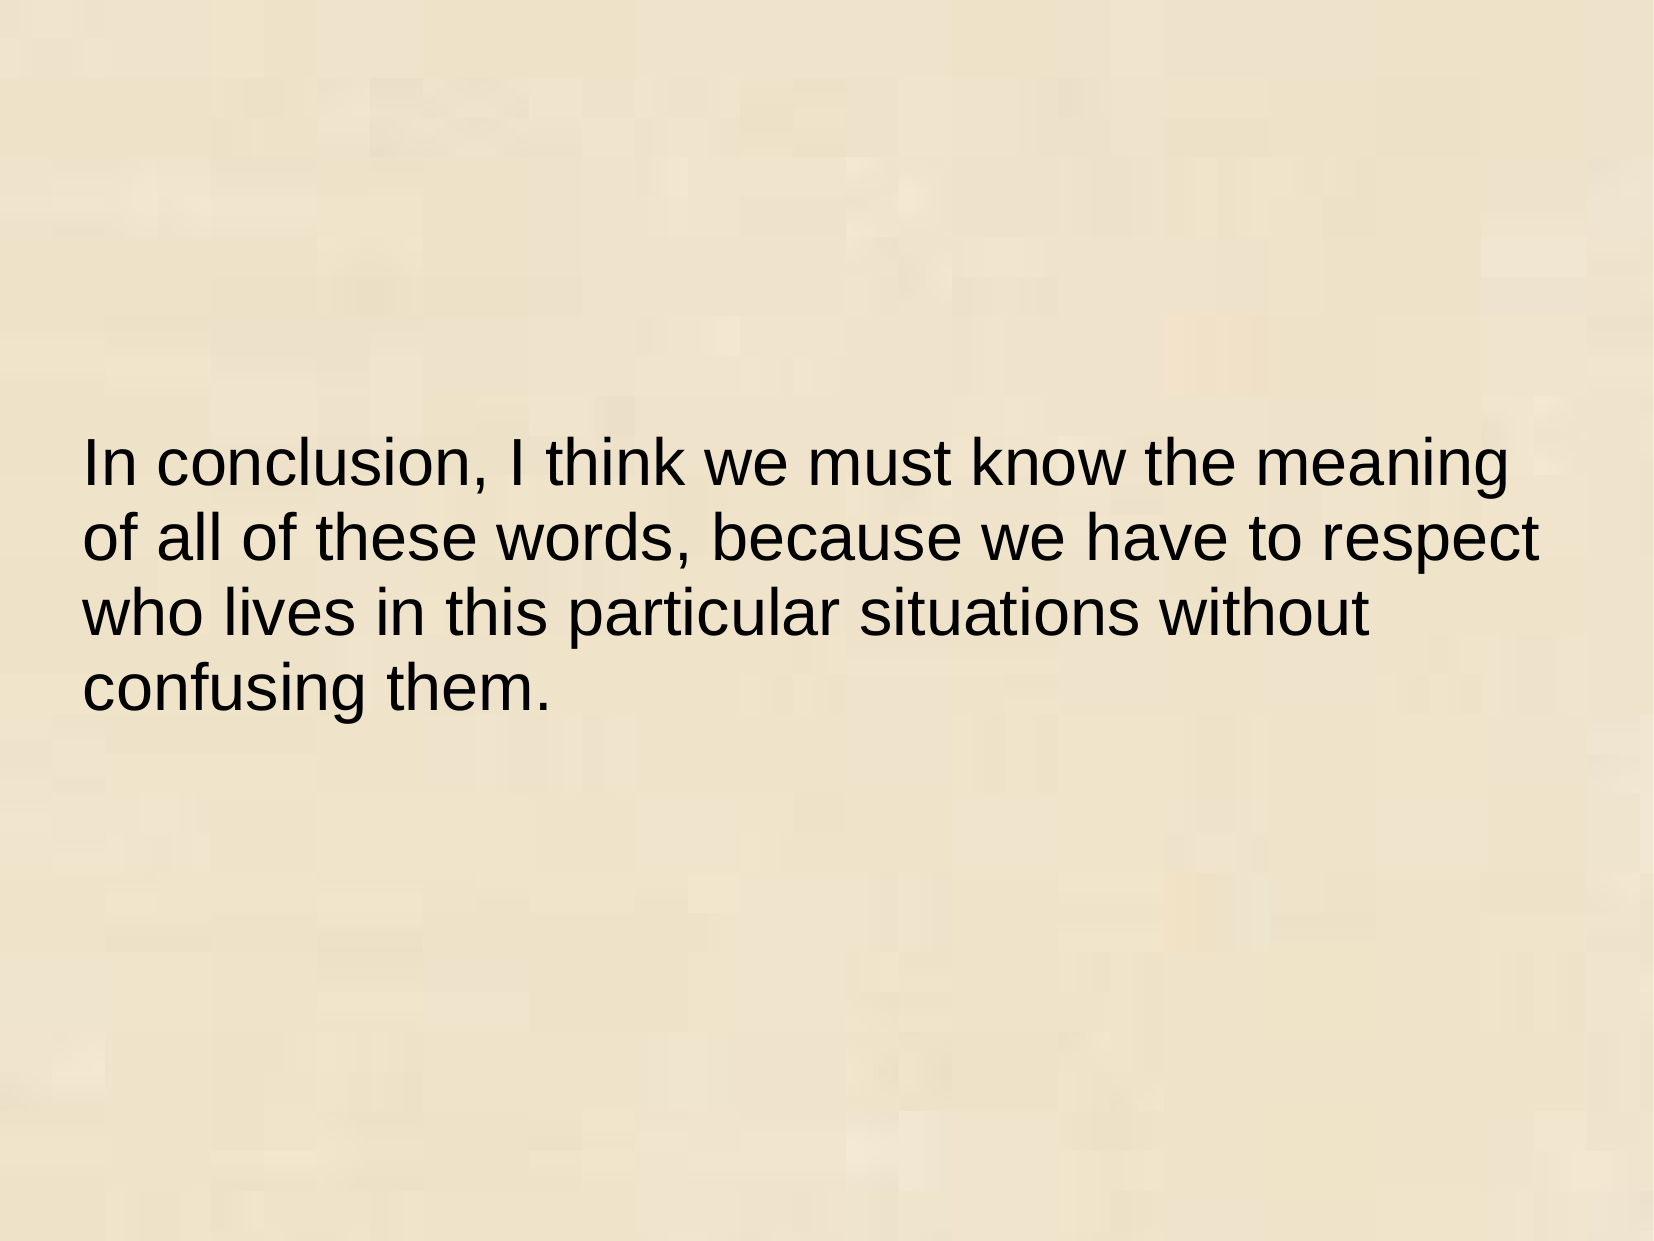

# In conclusion, I think we must know the meaning of all of these words, because we have to respect who lives in this particular situations without confusing them.